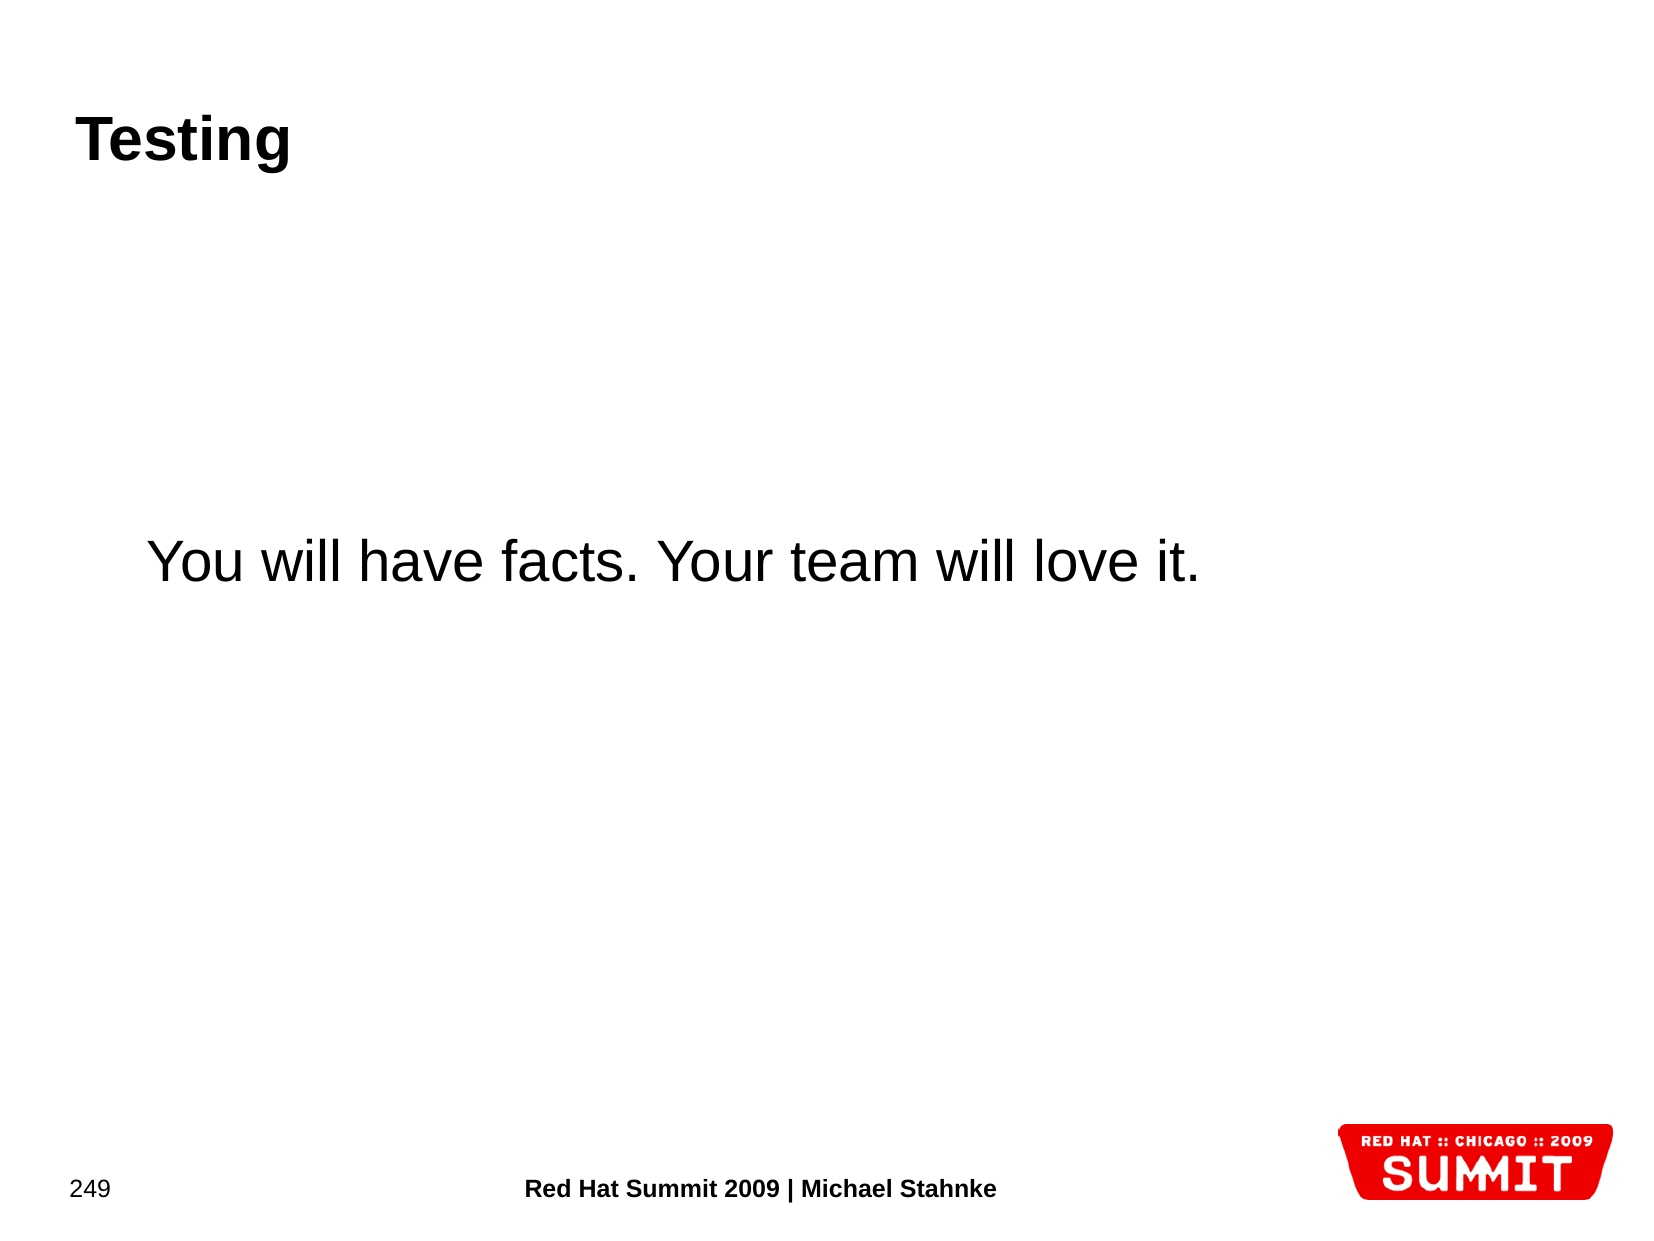

# Testing
You will have facts. Your team will love it.